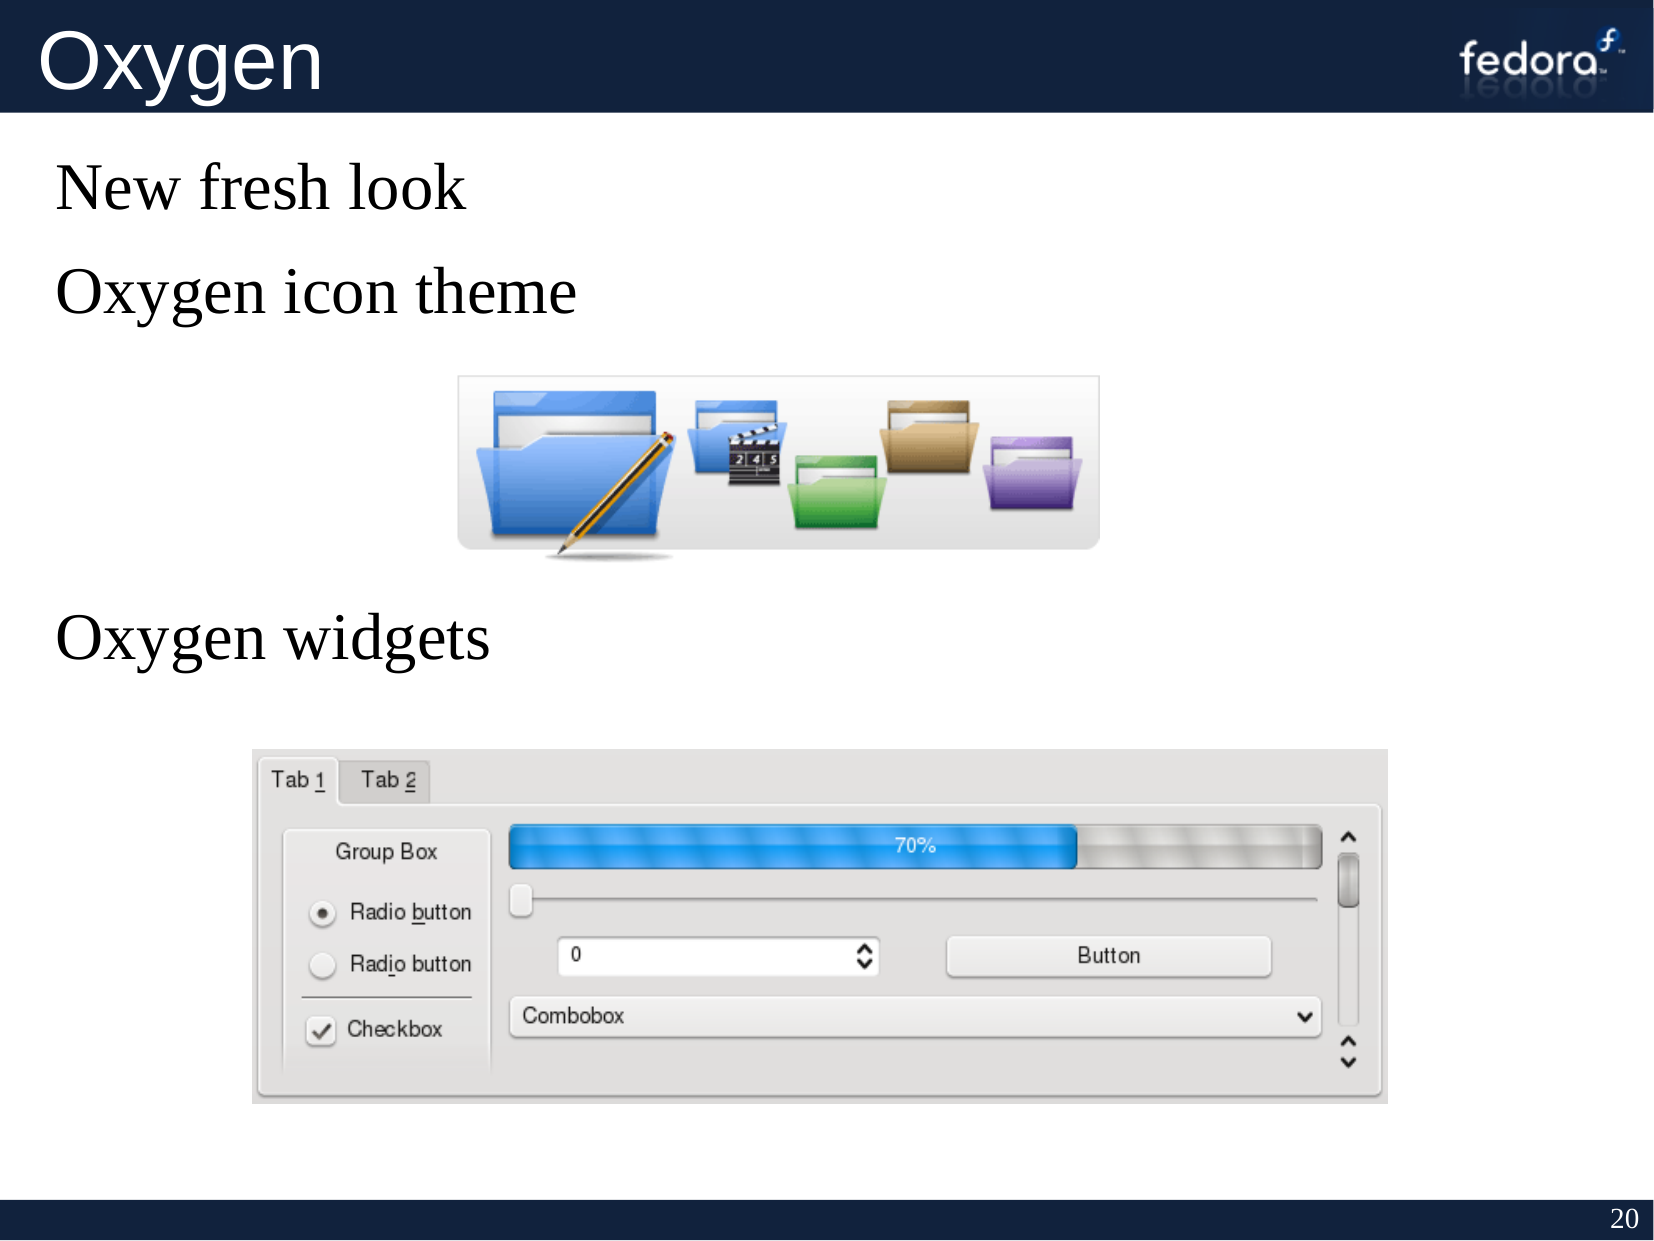

# Oxygen
New fresh look
Oxygen icon theme
Oxygen widgets